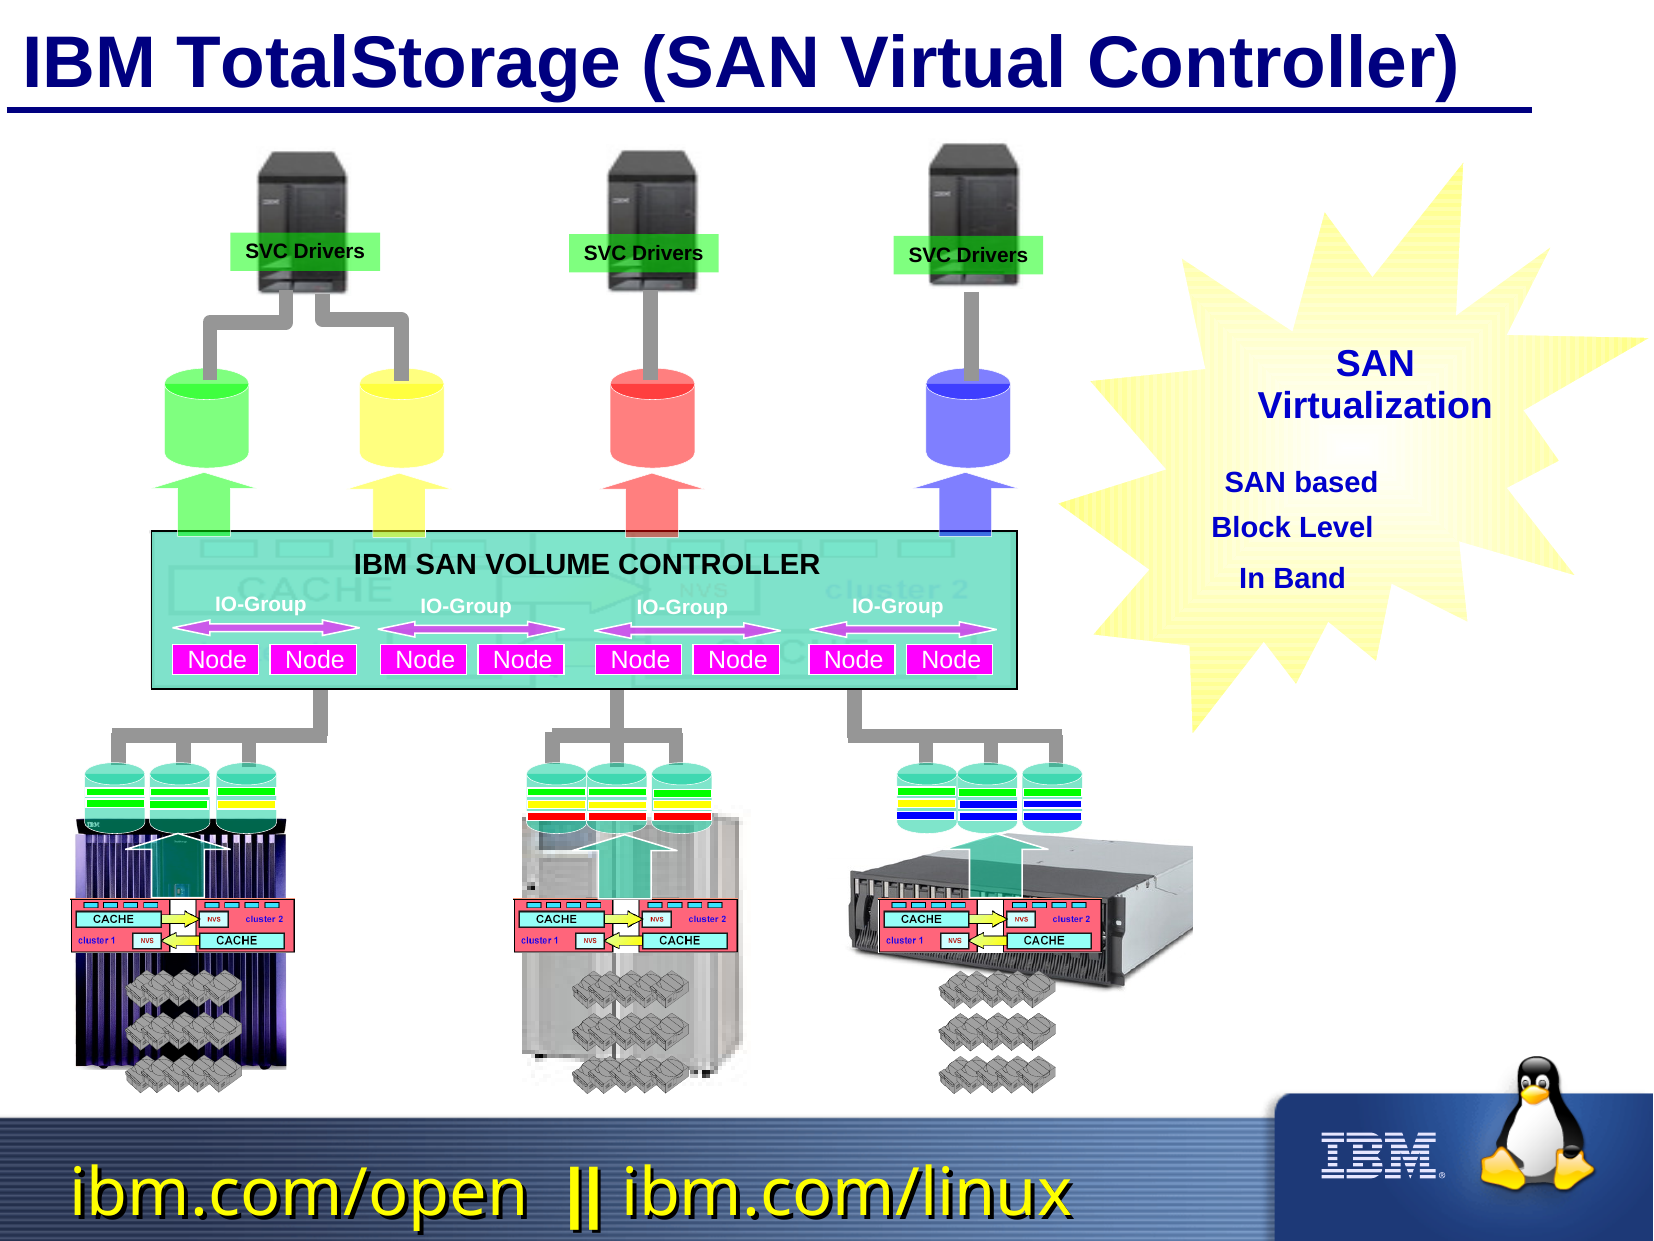

IBM TotalStorage (SAN Virtual Controller)
SAN
Virtualization
SAN based
 Block Level
 In Band
SVC Drivers
SVC Drivers
SVC Drivers
IBM SAN VOLUME CONTROLLER
IO-Group
IO-Group
IO-Group
IO-Group
Node
Node
Node
Node
Node
Node
Node
Node
CPQ
ESS
LCRB